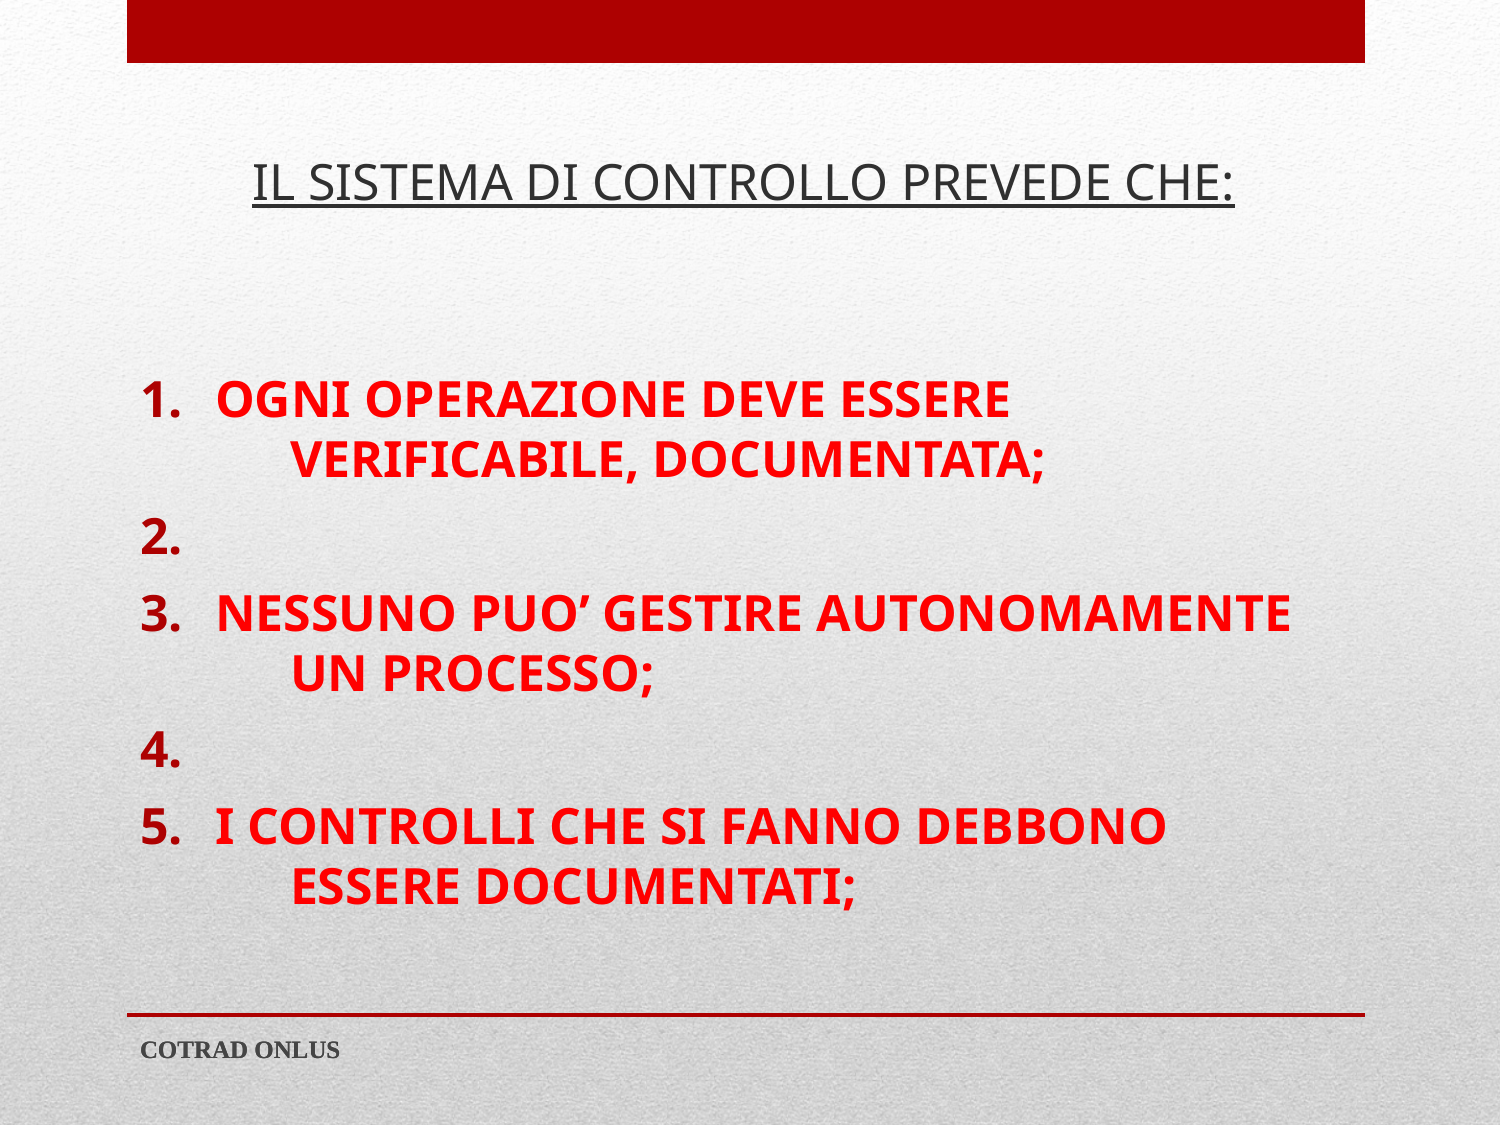

# IL SISTEMA DI CONTROLLO PREVEDE CHE:
OGNI OPERAZIONE DEVE ESSERE VERIFICABILE, DOCUMENTATA;
NESSUNO PUO’ GESTIRE AUTONOMAMENTE UN PROCESSO;
I CONTROLLI CHE SI FANNO DEBBONO ESSERE DOCUMENTATI;
COTRAD ONLUS
COTRAD ONLUS